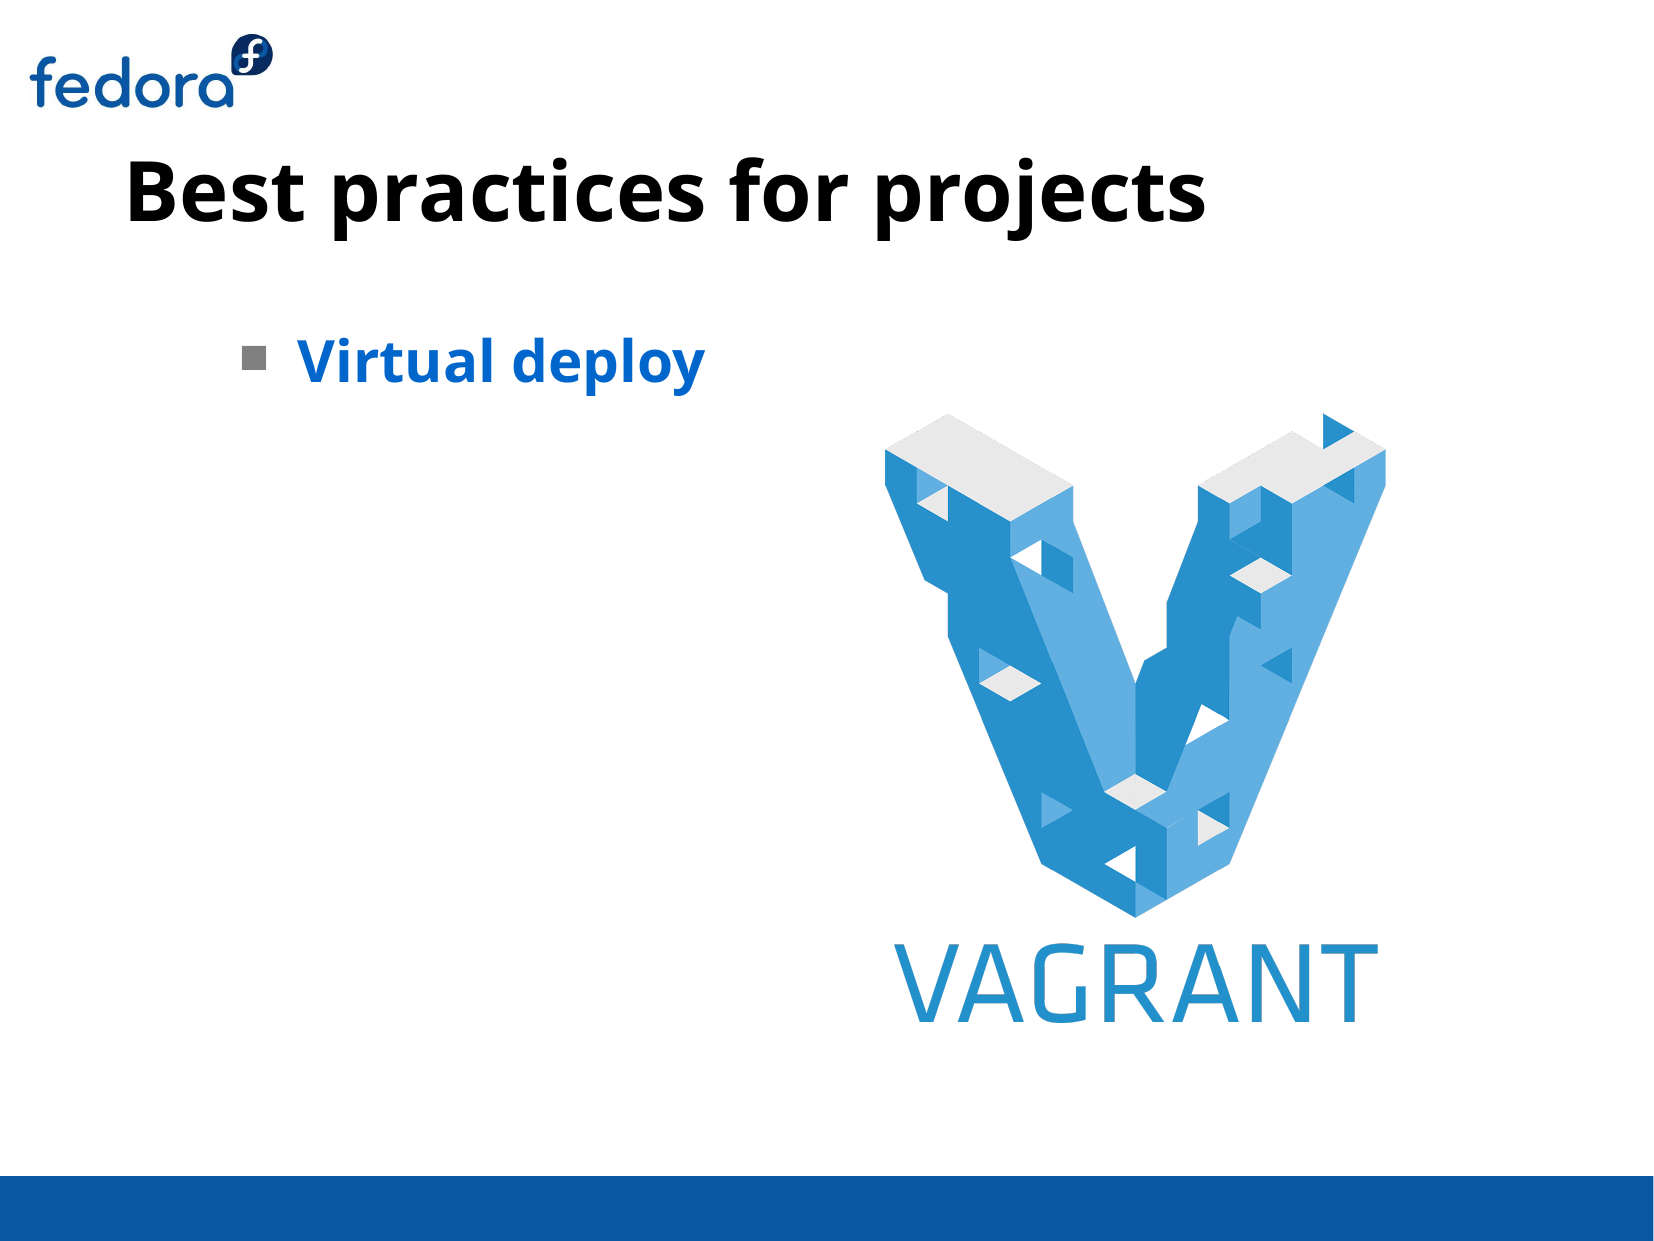

# Best practices for projects
Virtual deploy